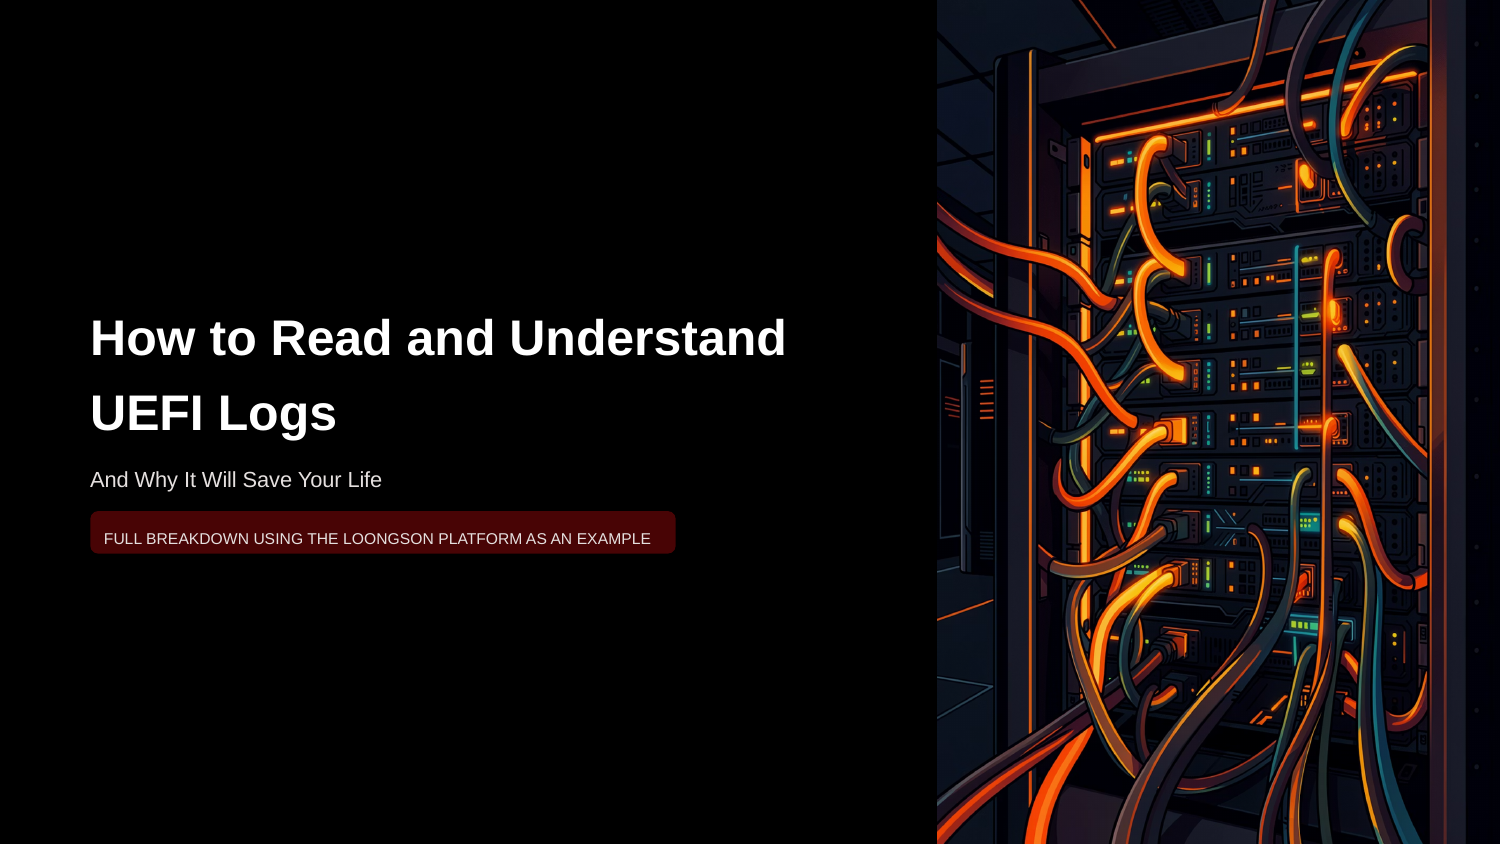

How to Read and Understand UEFI Logs
And Why It Will Save Your Life
FULL BREAKDOWN USING THE LOONGSON PLATFORM AS AN EXAMPLE